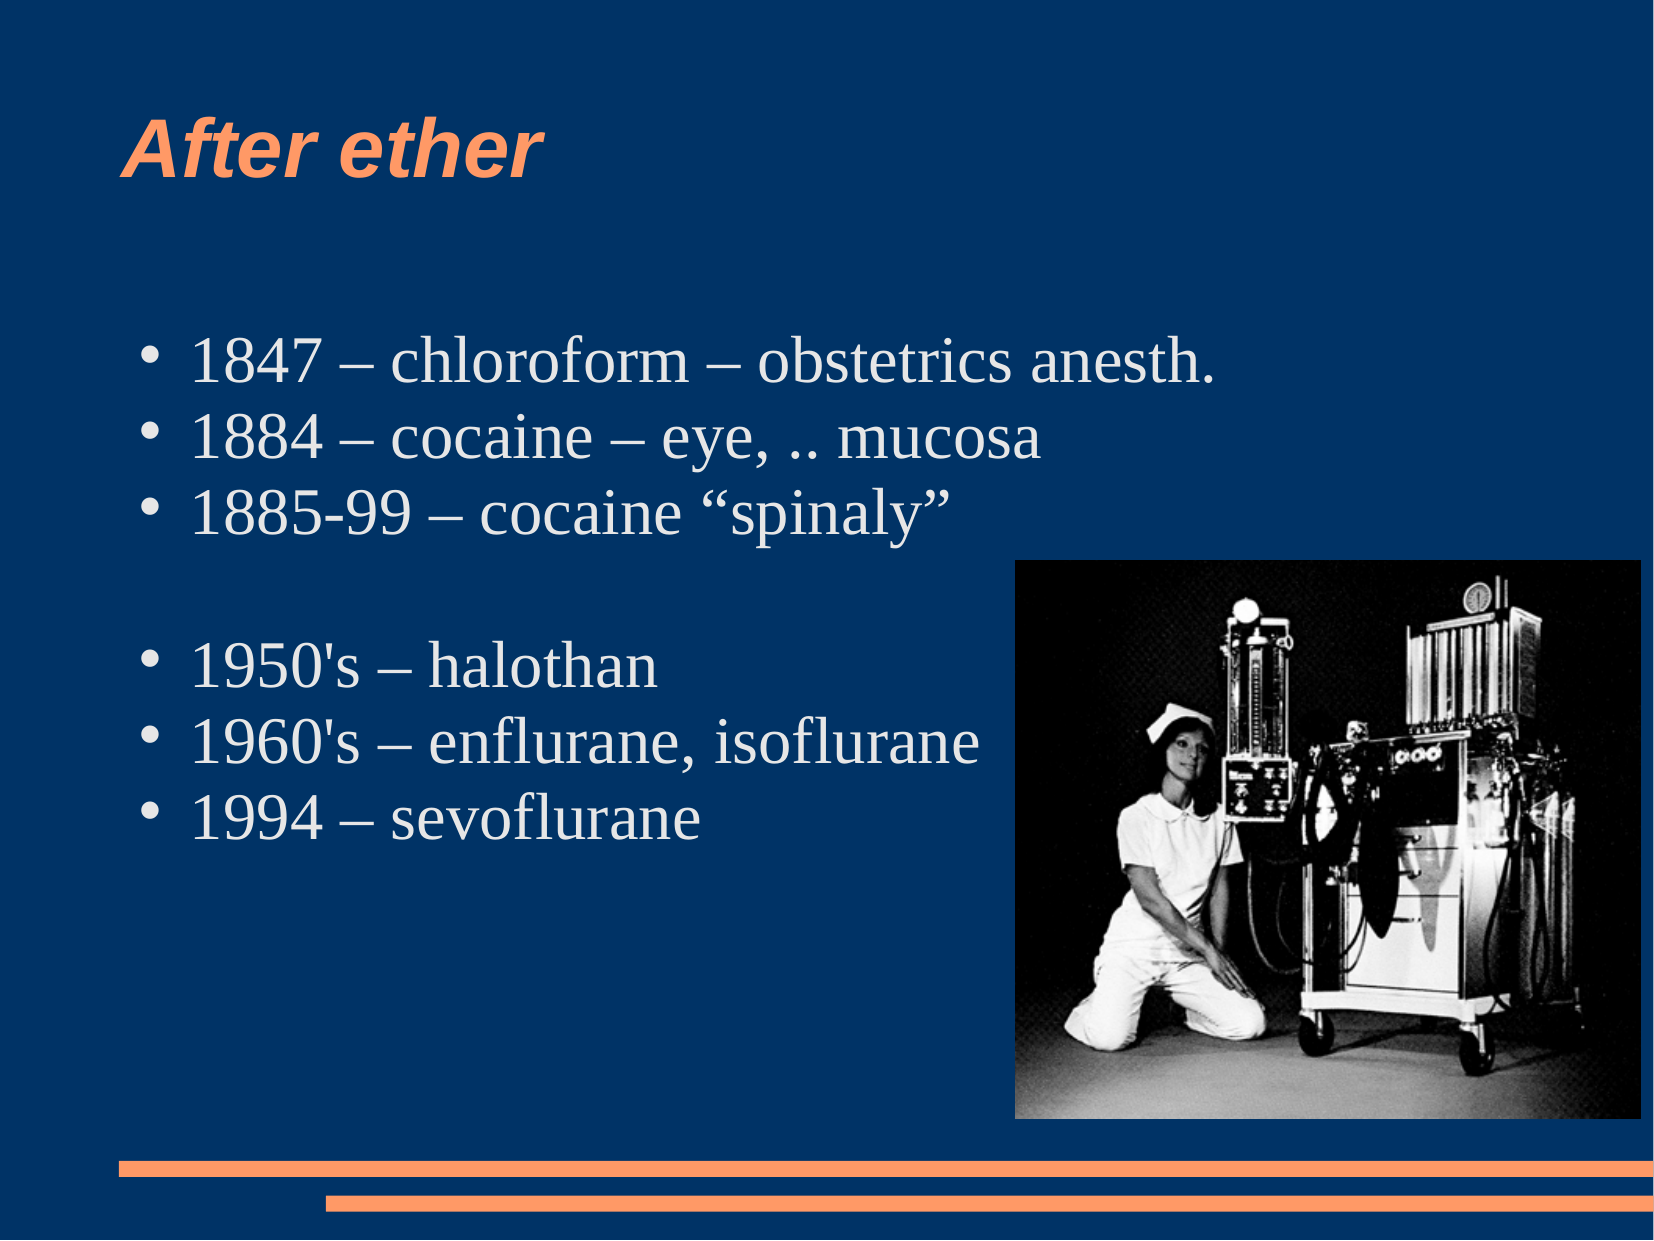

# After ether
1847 – chloroform – obstetrics anesth.
1884 – cocaine – eye, .. mucosa
1885-99 – cocaine “spinaly”
1950's – halothan
1960's – enflurane, isoflurane
1994 – sevoflurane